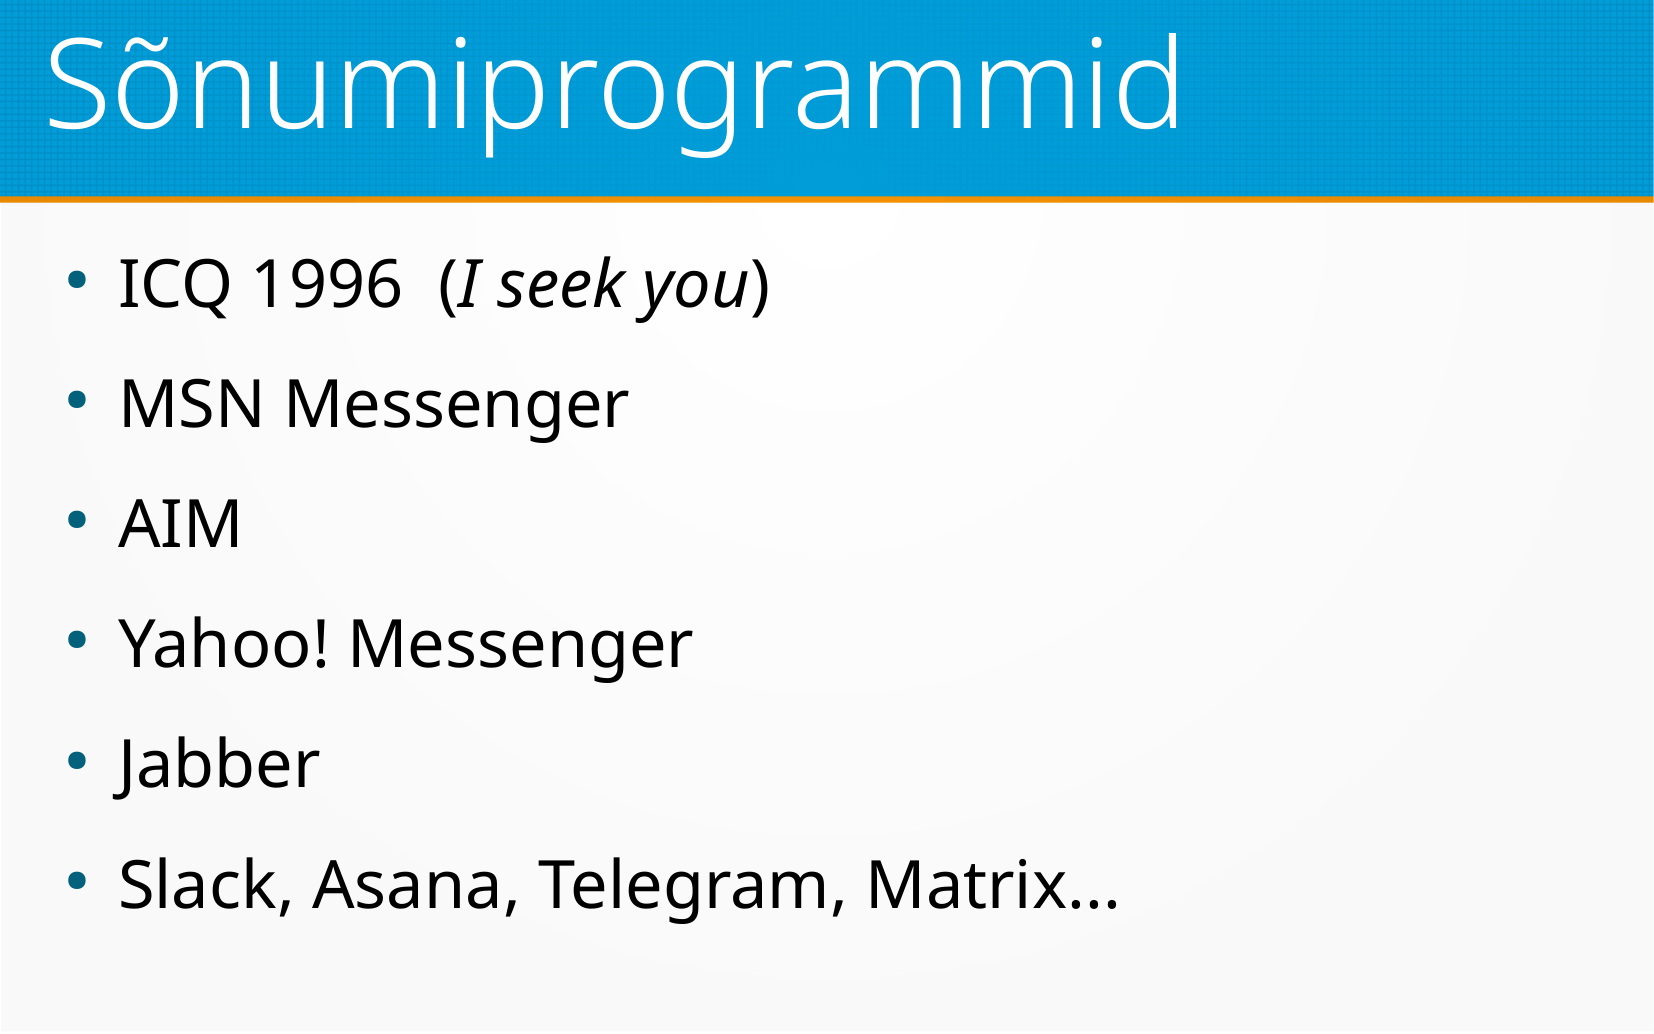

# Sõnumiprogrammid
ICQ 1996 (I seek you)
MSN Messenger
AIM
Yahoo! Messenger
Jabber
Slack, Asana, Telegram, Matrix...